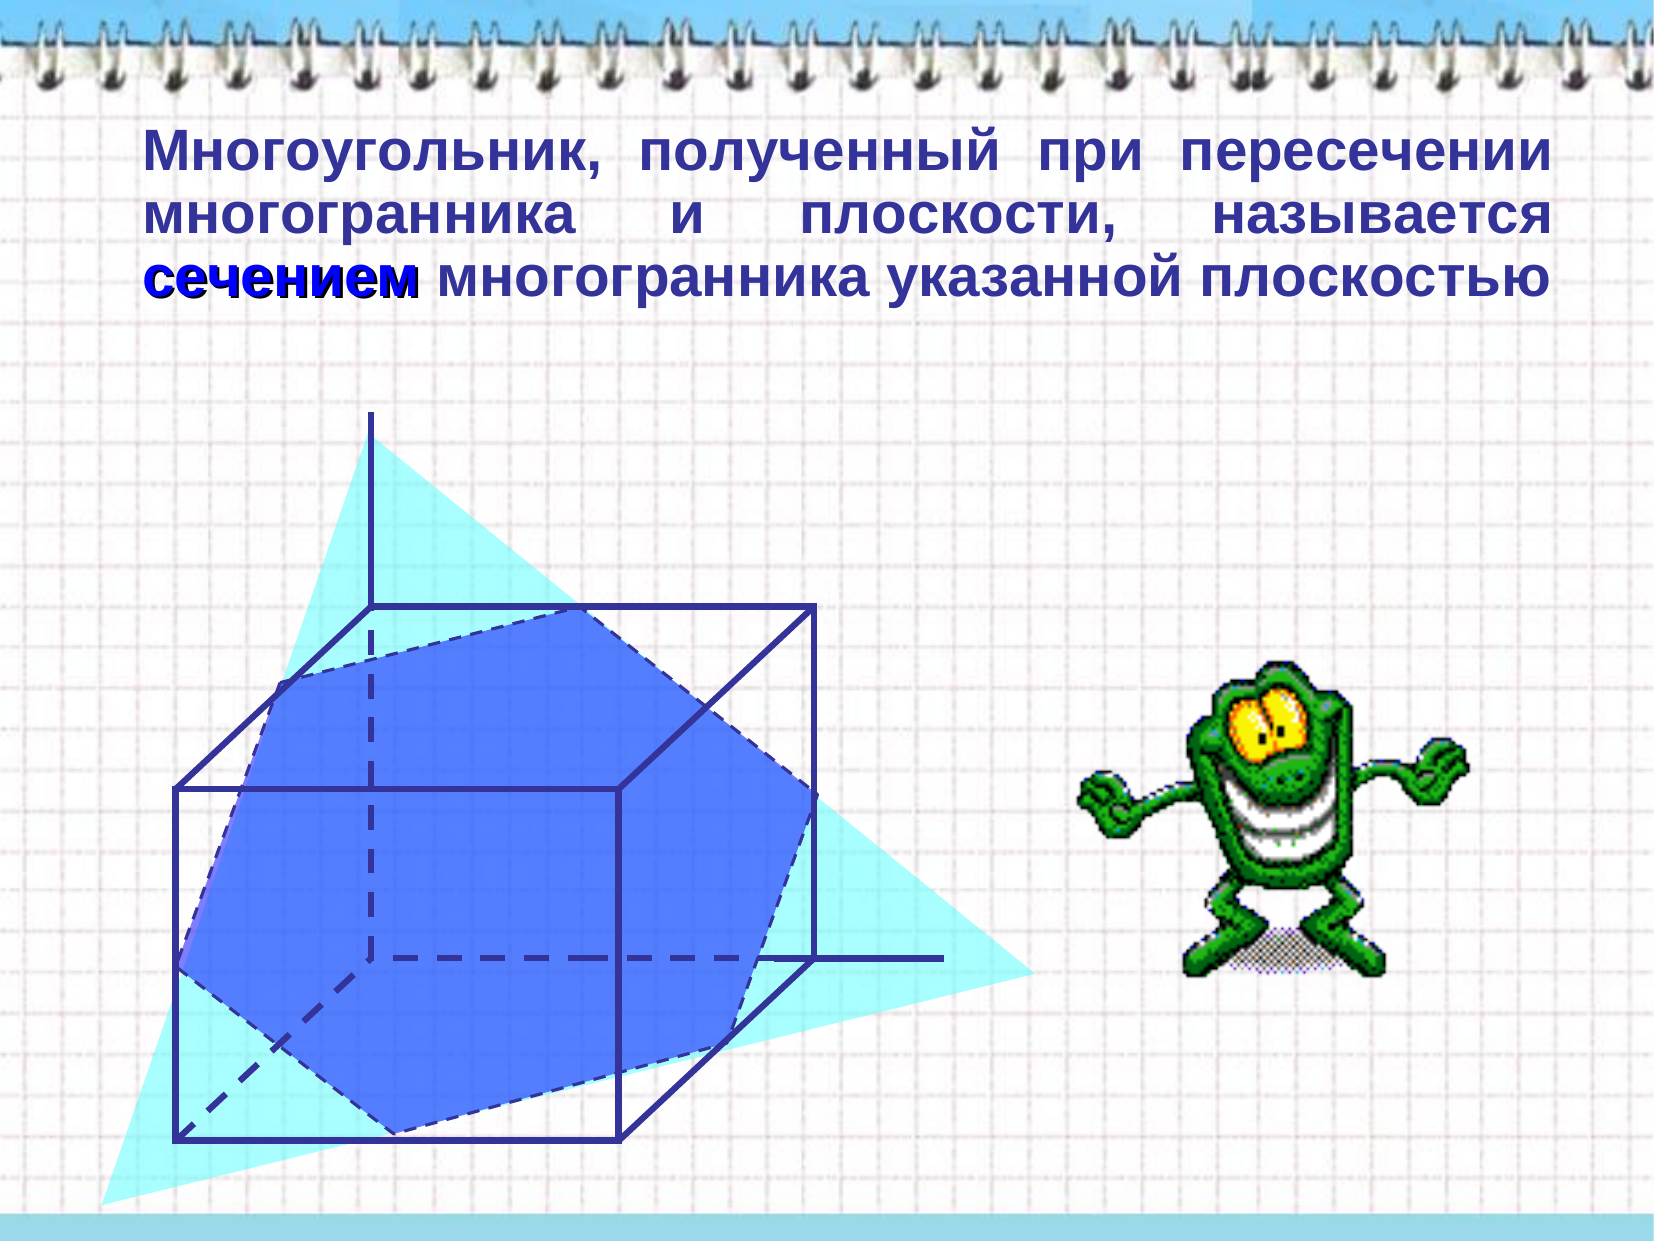

# Многоугольник, полученный при пересечении многогранника и плоскости, называется сечением многогранника указанной плоскостью